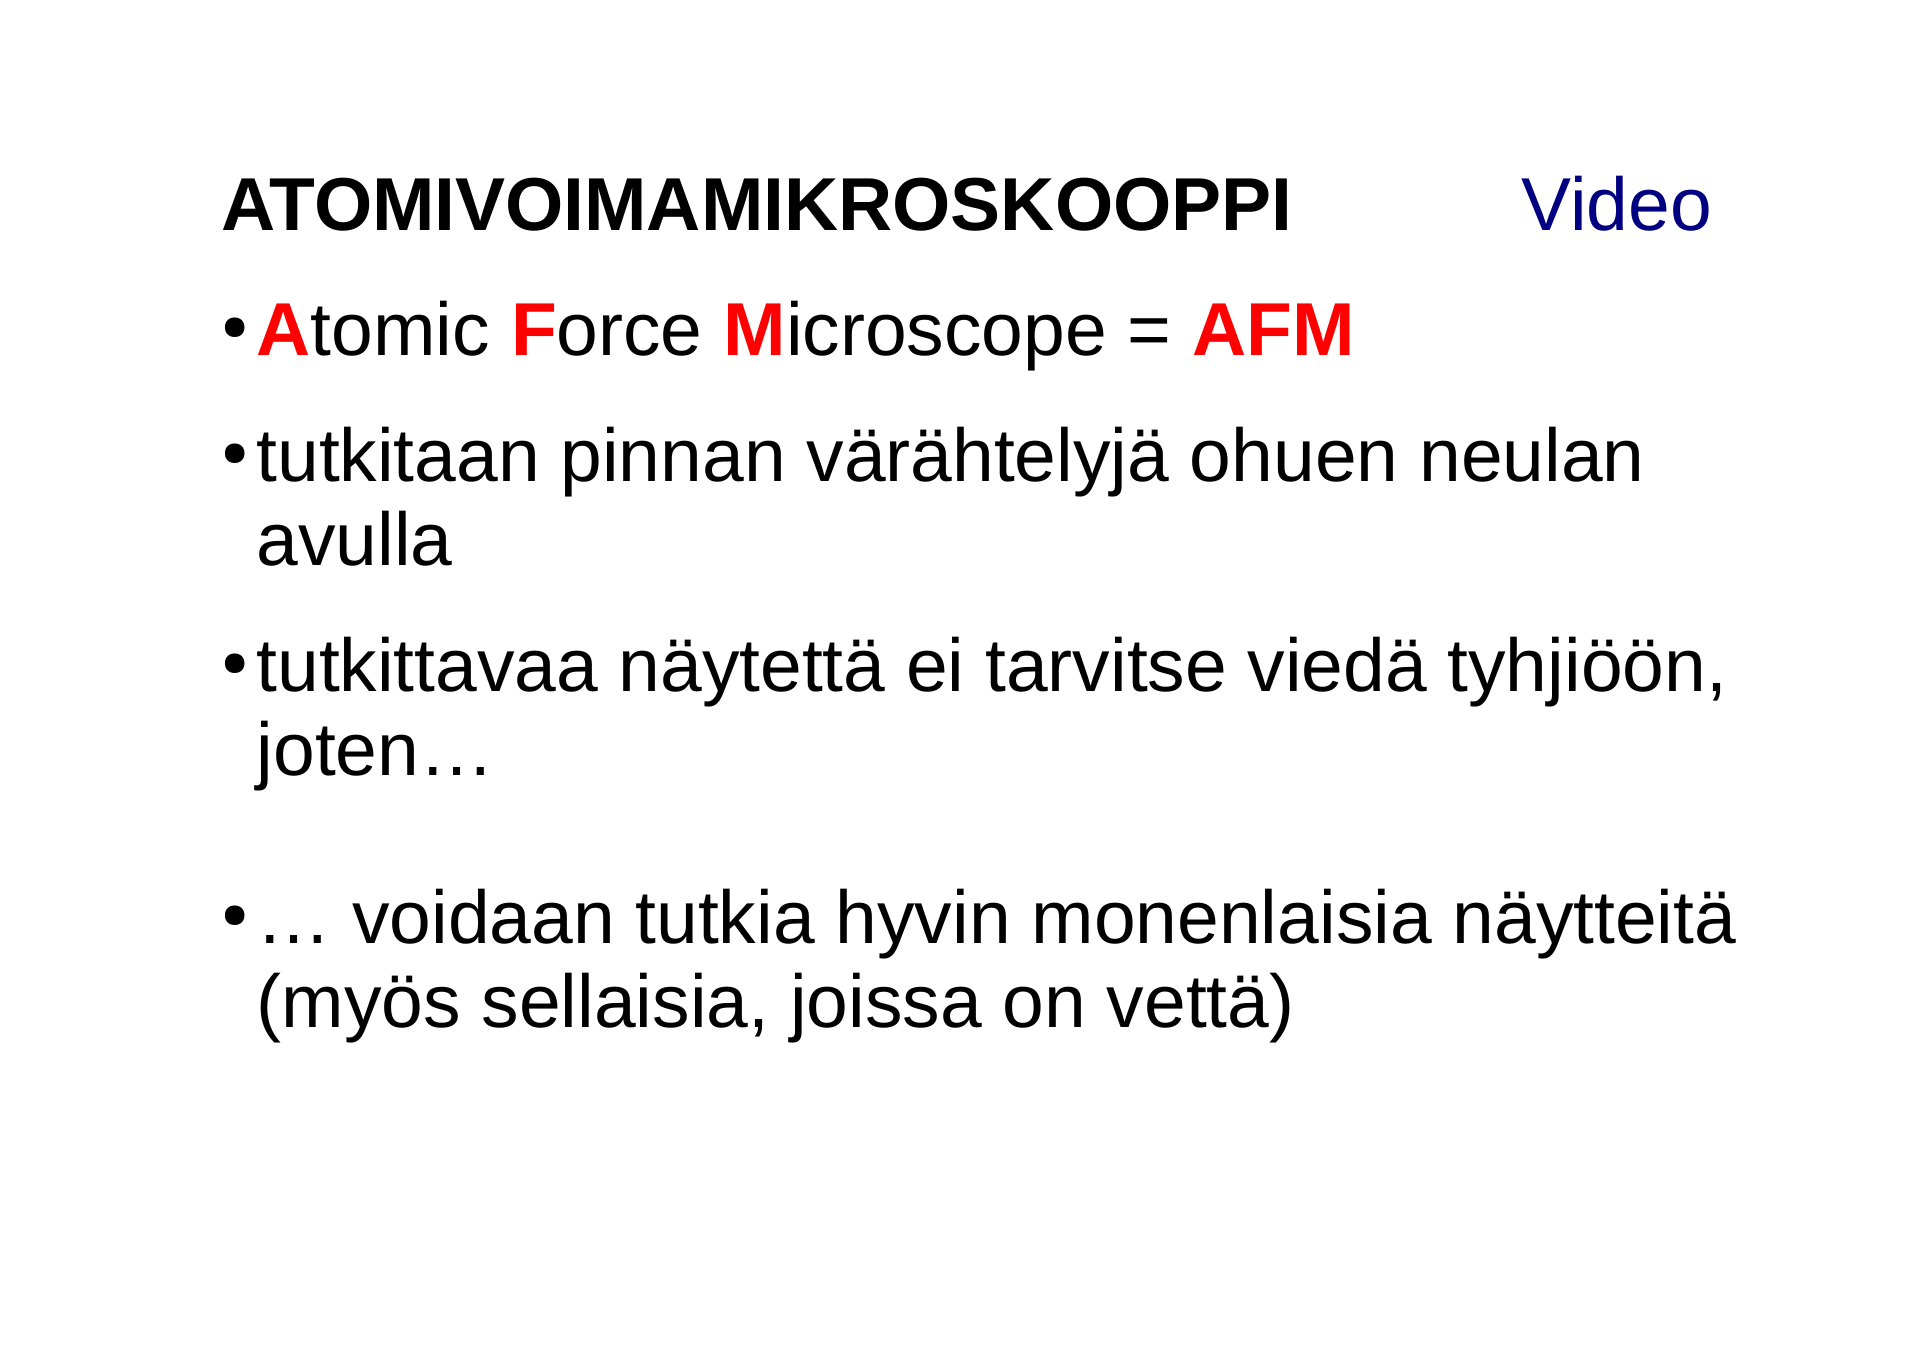

ATOMIVOIMAMIKROSKOOPPI Video
Atomic Force Microscope = AFM
tutkitaan pinnan värähtelyjä ohuen neulan avulla
tutkittavaa näytettä ei tarvitse viedä tyhjiöön, joten…
… voidaan tutkia hyvin monenlaisia näytteitä (myös sellaisia, joissa on vettä)